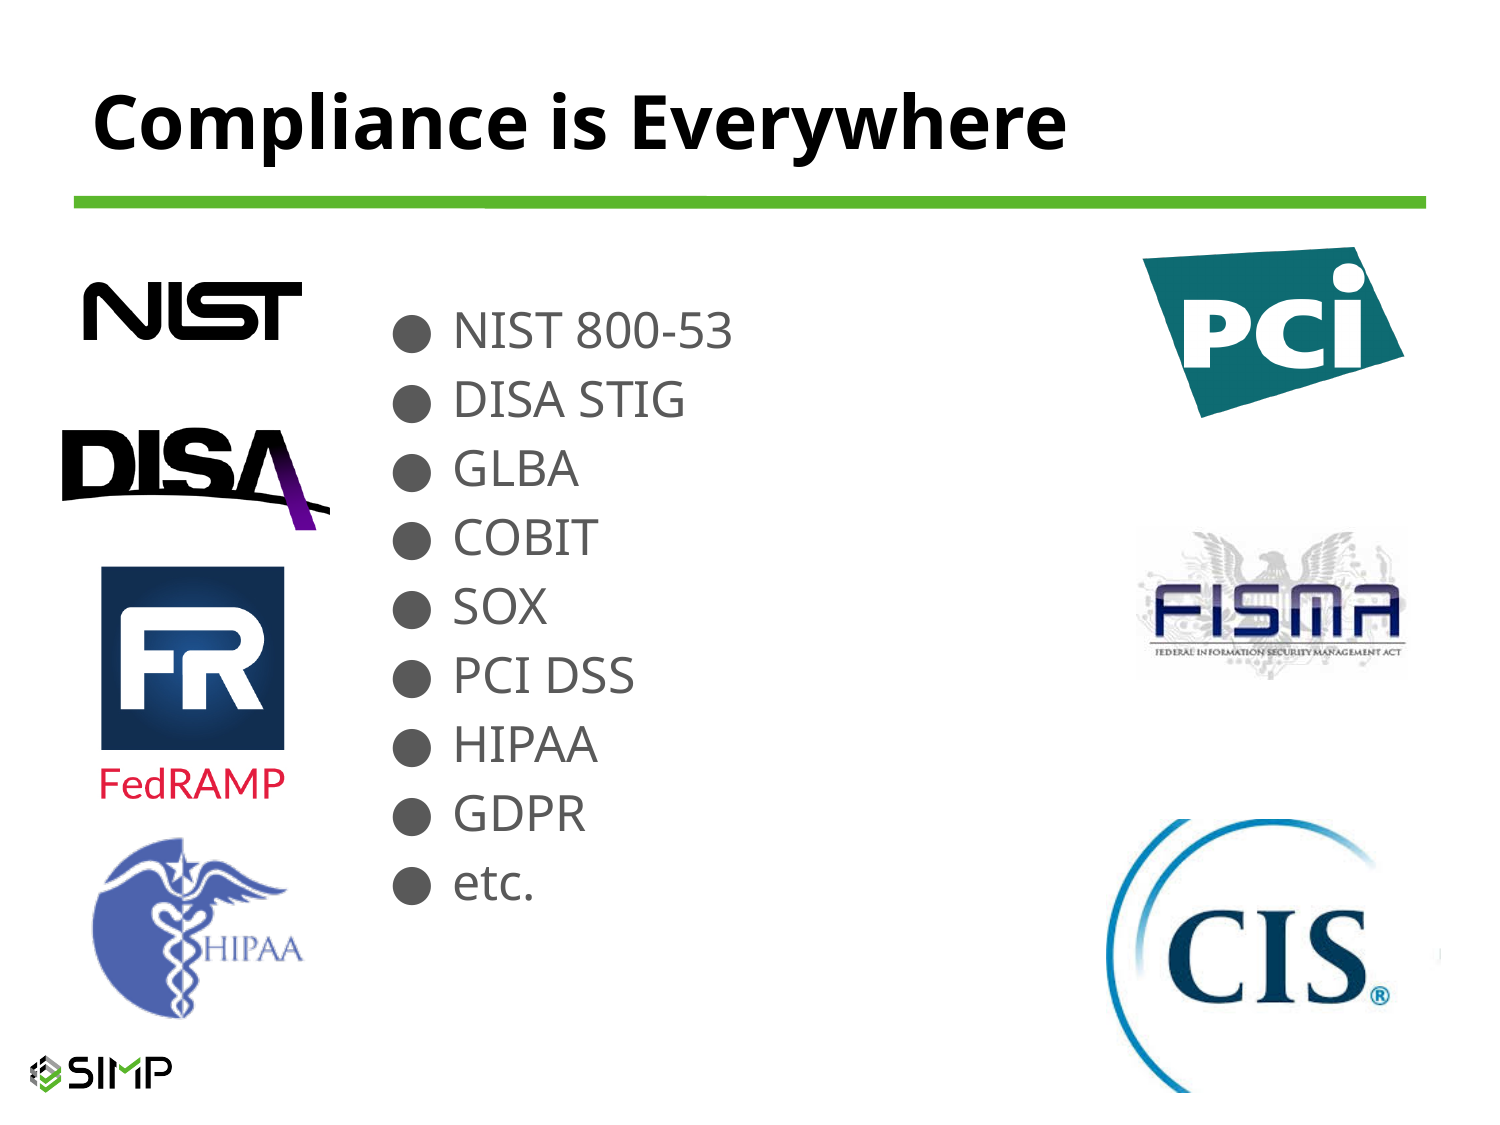

# Compliance is Everywhere
NIST 800-53
DISA STIG
GLBA
COBIT
SOX
PCI DSS
HIPAA
GDPR
etc.